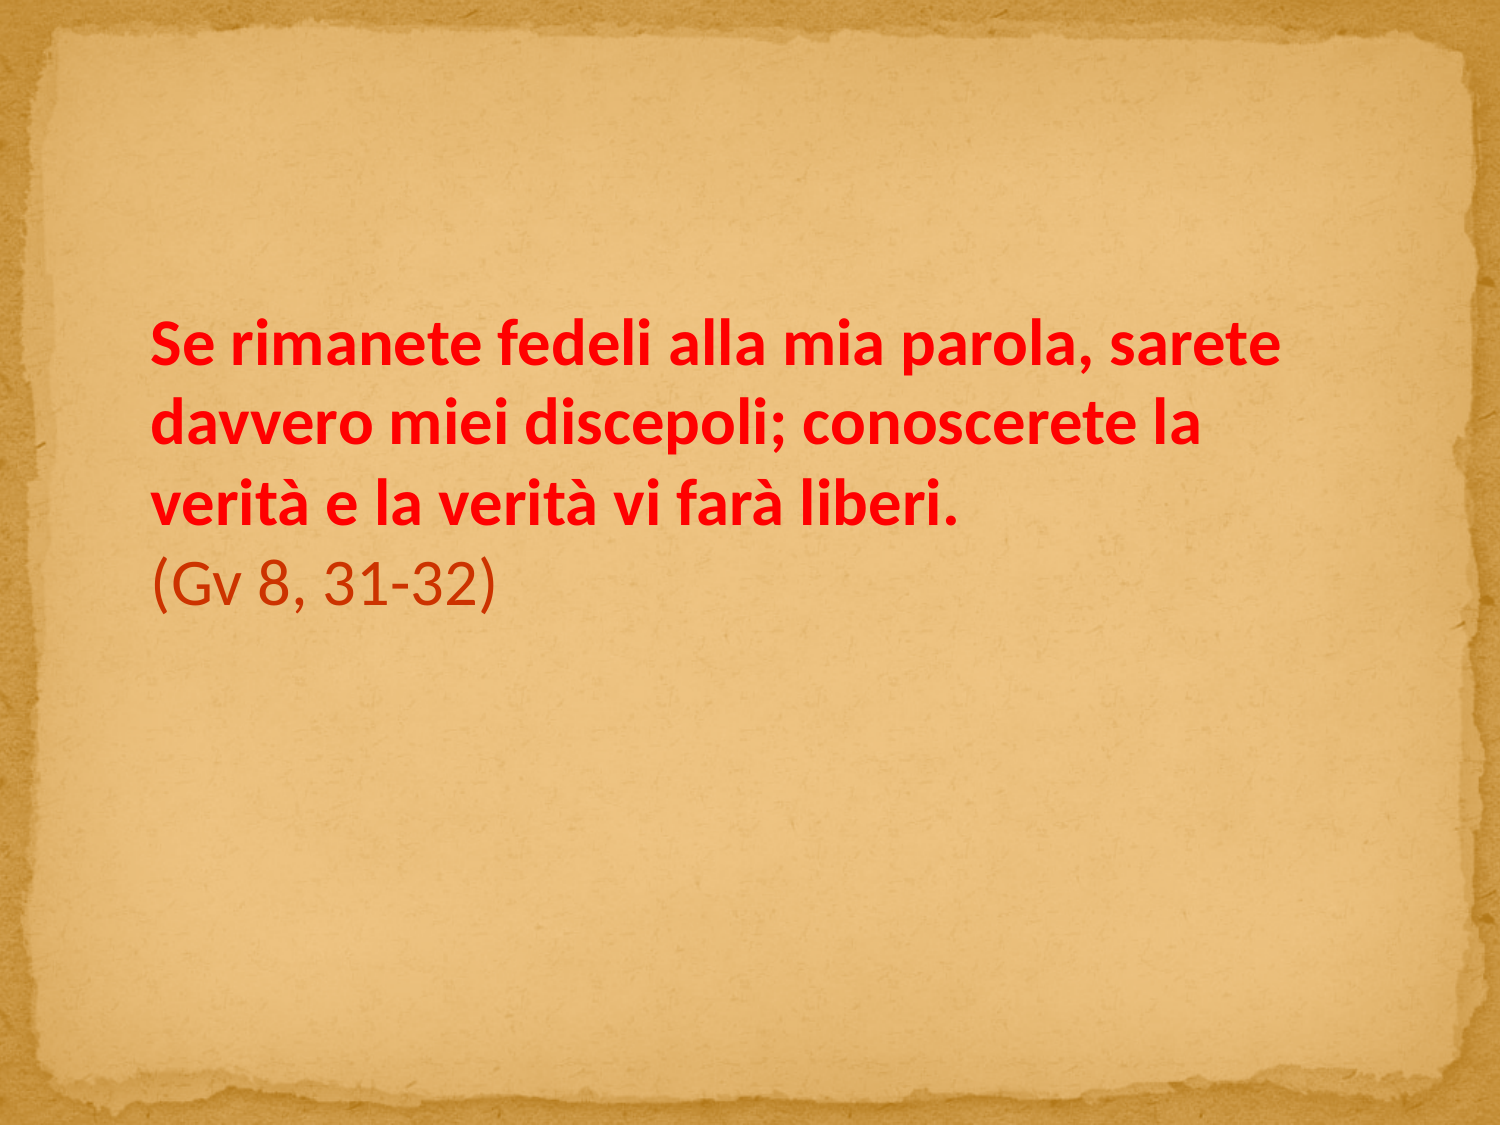

Se rimanete fedeli alla mia parola, sarete davvero miei discepoli; conoscerete la verità e la verità vi farà liberi.
(Gv 8, 31-32)